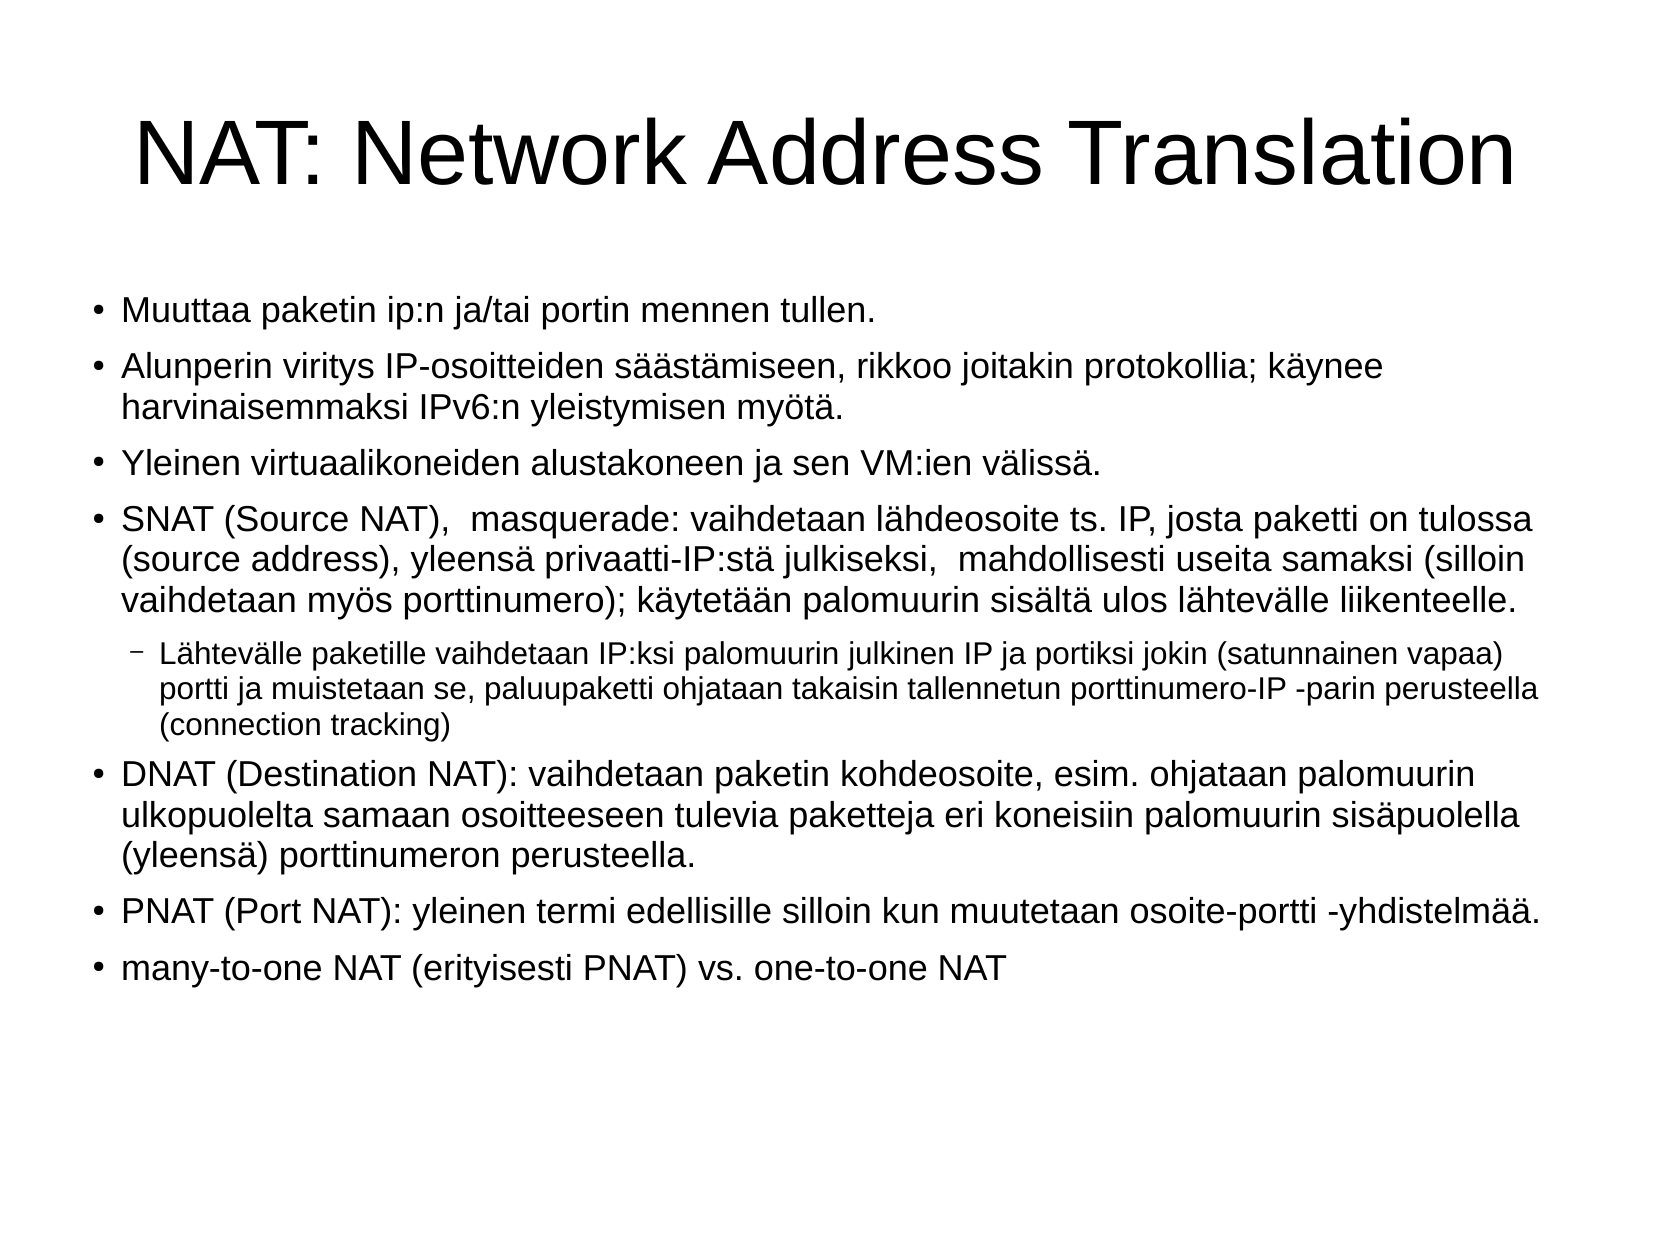

# NAT: Network Address Translation
Muuttaa paketin ip:n ja/tai portin mennen tullen.
Alunperin viritys IP-osoitteiden säästämiseen, rikkoo joitakin protokollia; käynee harvinaisemmaksi IPv6:n yleistymisen myötä.
Yleinen virtuaalikoneiden alustakoneen ja sen VM:ien välissä.
SNAT (Source NAT), masquerade: vaihdetaan lähdeosoite ts. IP, josta paketti on tulossa (source address), yleensä privaatti-IP:stä julkiseksi, mahdollisesti useita samaksi (silloin vaihdetaan myös porttinumero); käytetään palomuurin sisältä ulos lähtevälle liikenteelle.
Lähtevälle paketille vaihdetaan IP:ksi palomuurin julkinen IP ja portiksi jokin (satunnainen vapaa) portti ja muistetaan se, paluupaketti ohjataan takaisin tallennetun porttinumero-IP -parin perusteella (connection tracking)
DNAT (Destination NAT): vaihdetaan paketin kohdeosoite, esim. ohjataan palomuurin ulkopuolelta samaan osoitteeseen tulevia paketteja eri koneisiin palomuurin sisäpuolella (yleensä) porttinumeron perusteella.
PNAT (Port NAT): yleinen termi edellisille silloin kun muutetaan osoite-portti -yhdistelmää.
many-to-one NAT (erityisesti PNAT) vs. one-to-one NAT